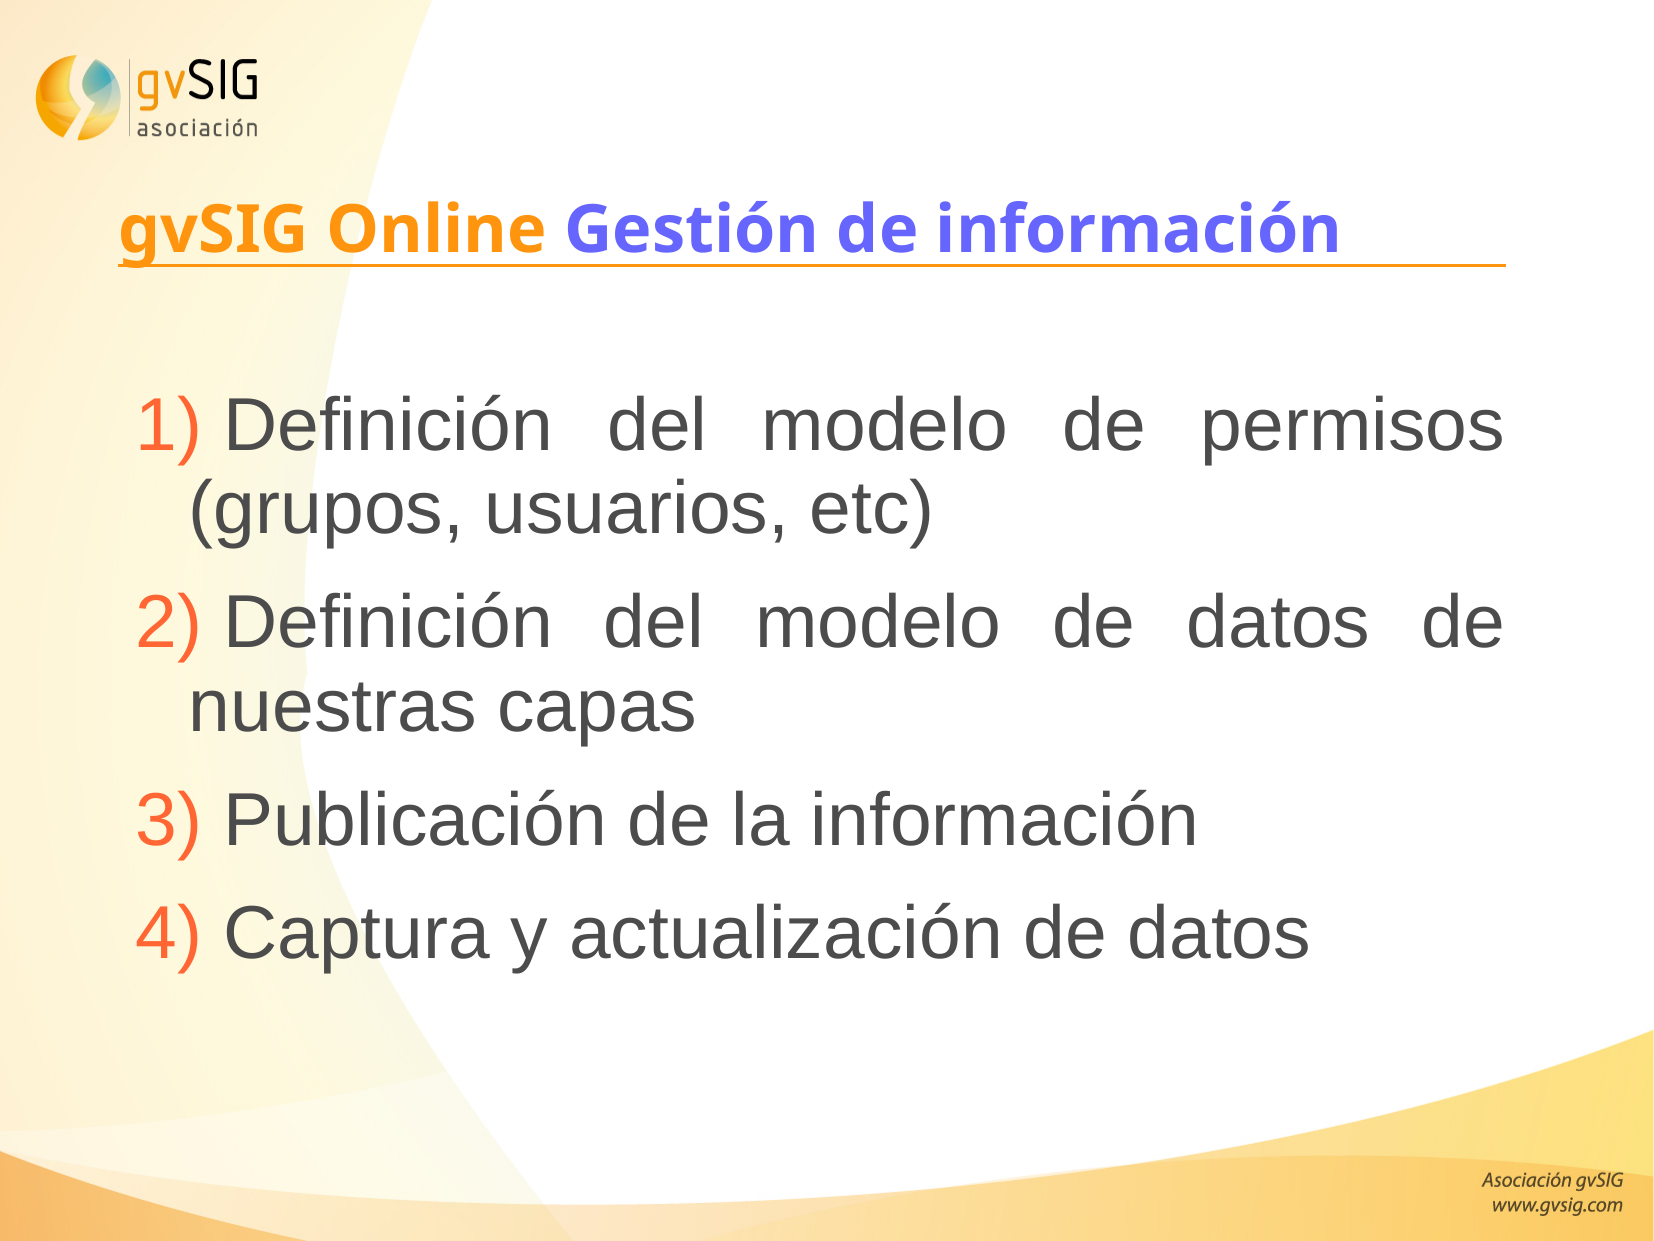

# gvSIG Online Gestión de información
Definición del modelo de permisos (grupos, usuarios, etc)
Definición del modelo de datos de nuestras capas
Publicación de la información
Captura y actualización de datos